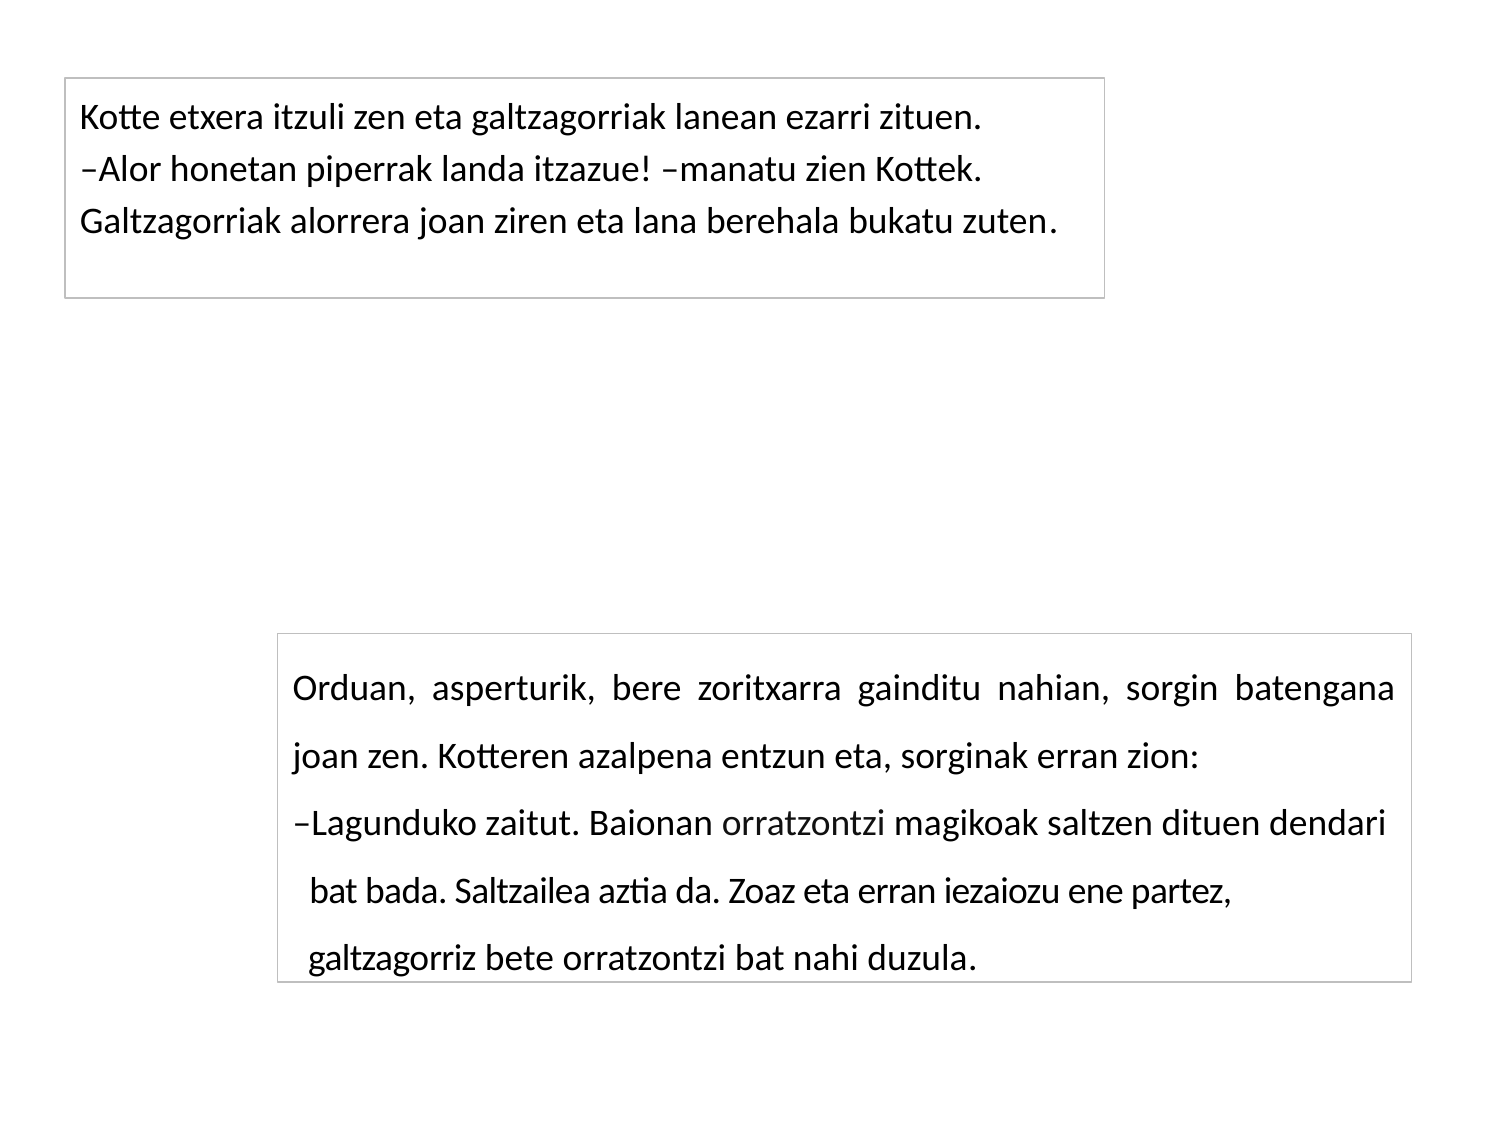

Kotte etxera itzuli zen eta galtzagorriak lanean ezarri zituen.
–Alor honetan piperrak landa itzazue! –manatu zien Kottek.
Galtzagorriak alorrera joan ziren eta lana berehala bukatu zuten.
Orduan, asperturik, bere zoritxarra gainditu nahian, sorgin batengana joan zen. Kotteren azalpena entzun eta, sorginak erran zion:
–Lagunduko zaitut. Baionan orratzontzi magikoak saltzen dituen dendari
 bat bada. Saltzailea aztia da. Zoaz eta erran iezaiozu ene partez,
 galtzagorriz bete orratzontzi bat nahi duzula.